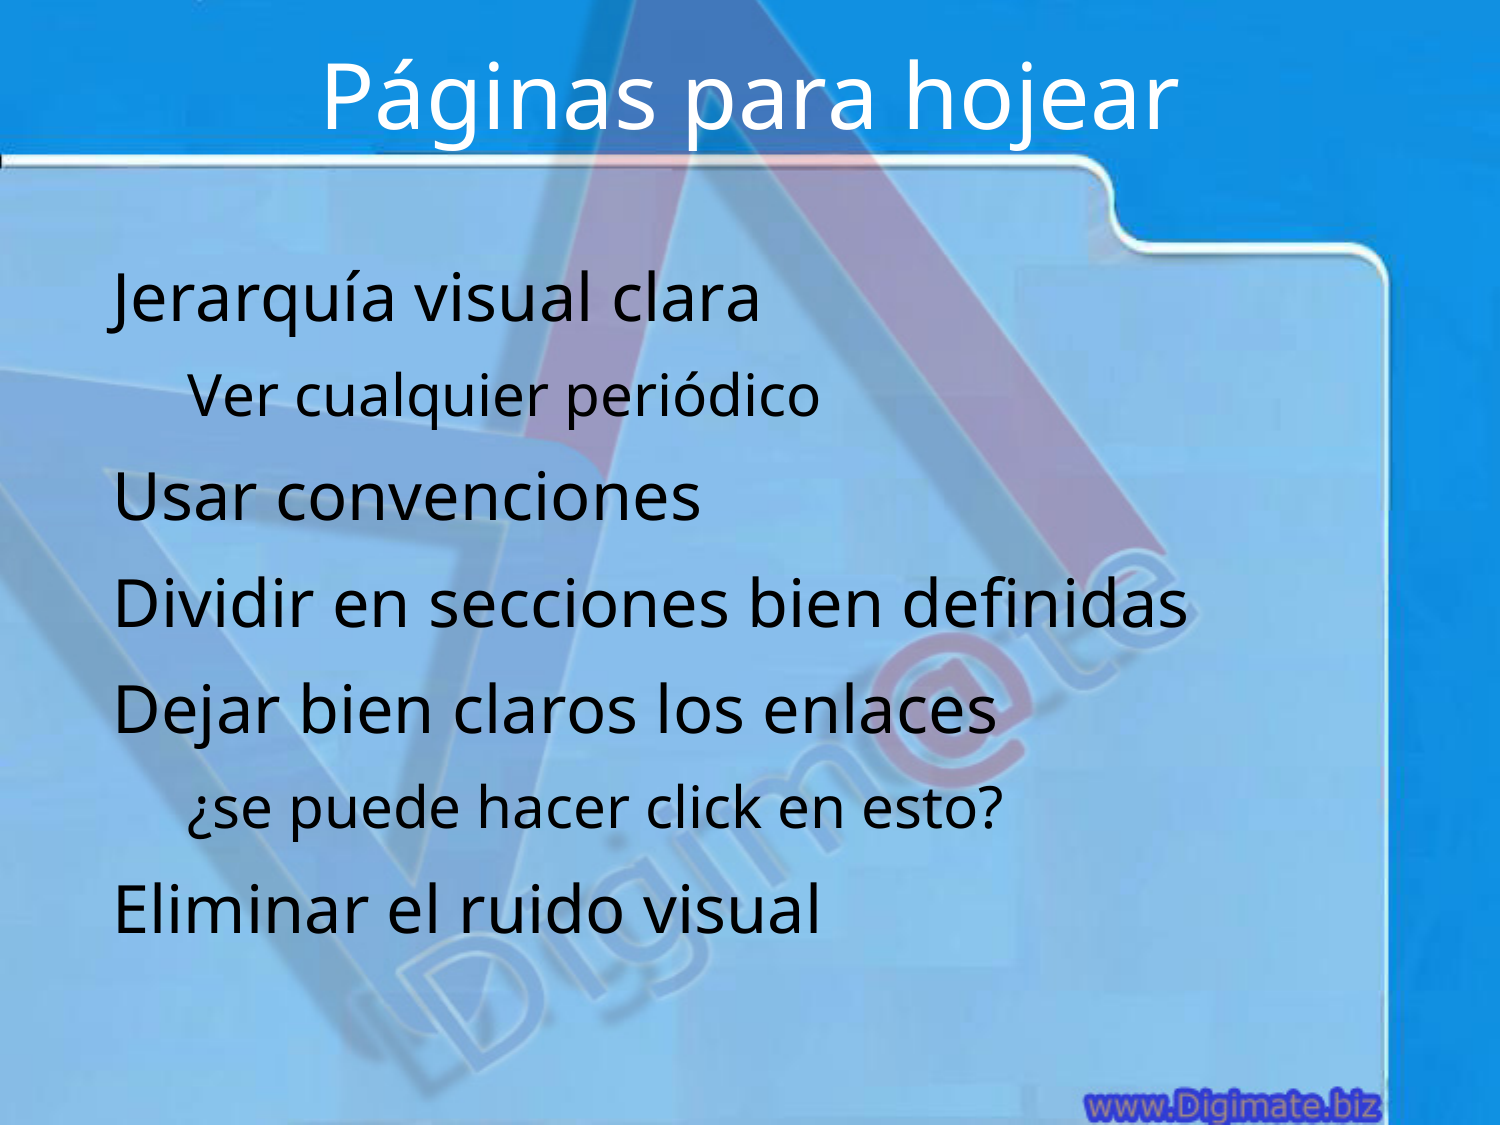

# Páginas para hojear
Jerarquía visual clara
Ver cualquier periódico
Usar convenciones
Dividir en secciones bien definidas
Dejar bien claros los enlaces
¿se puede hacer click en esto?
Eliminar el ruido visual